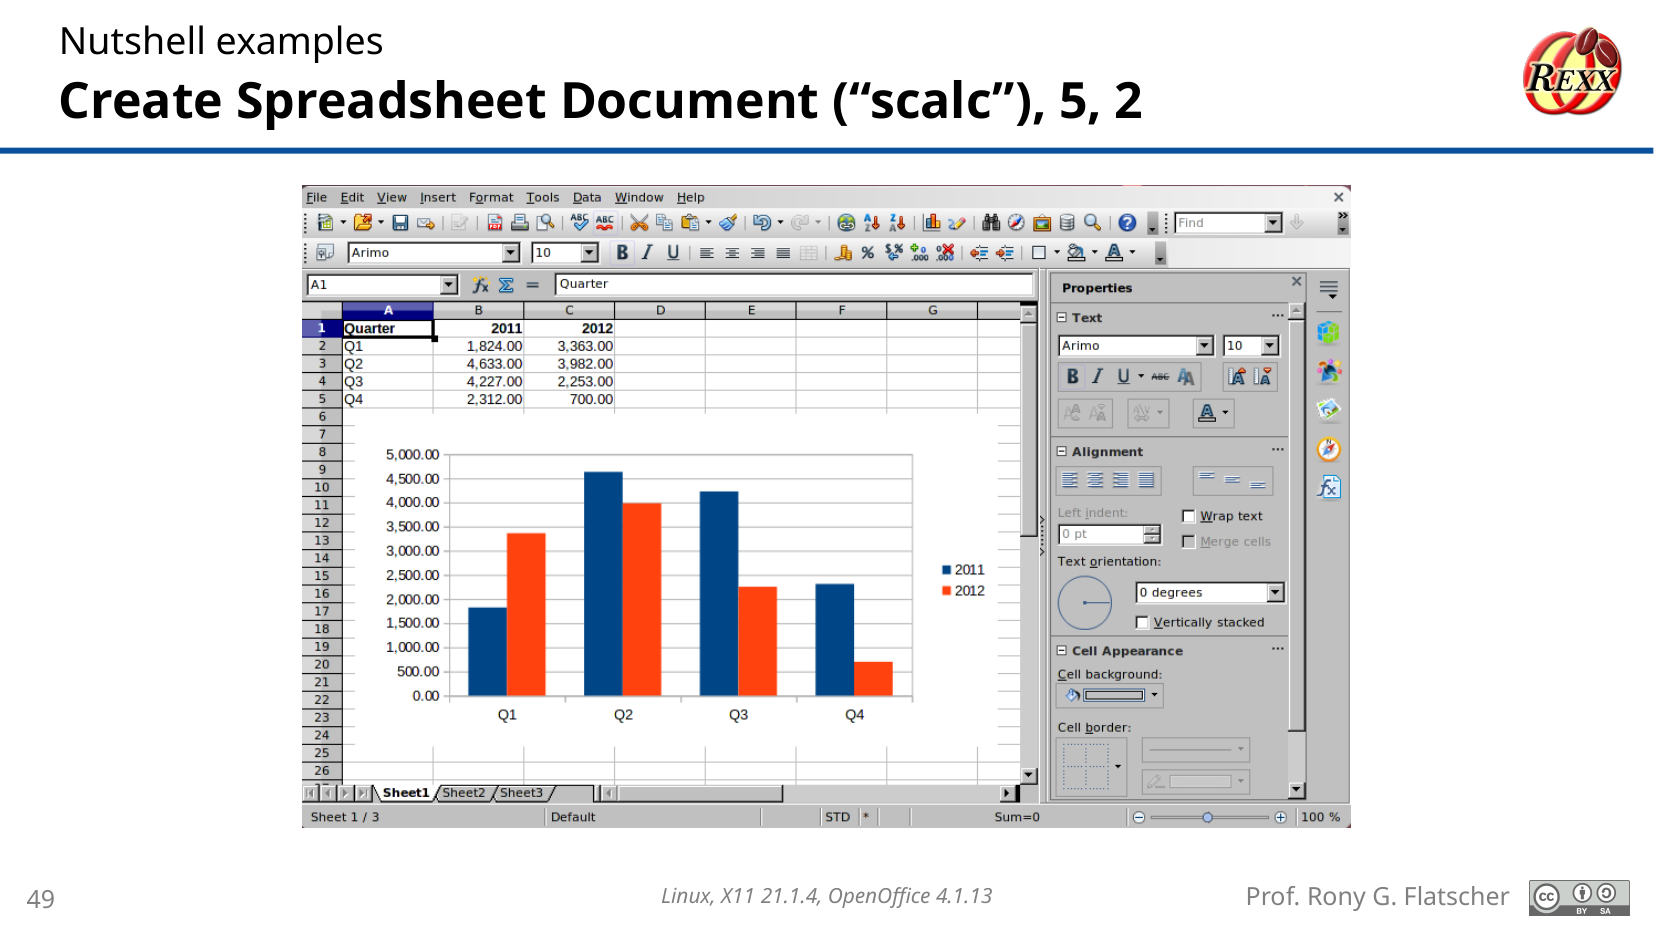

# Nutshell examples Create Spreadsheet Document (“scalc”), 5, 2
Linux, X11 21.1.4, OpenOffice 4.1.13